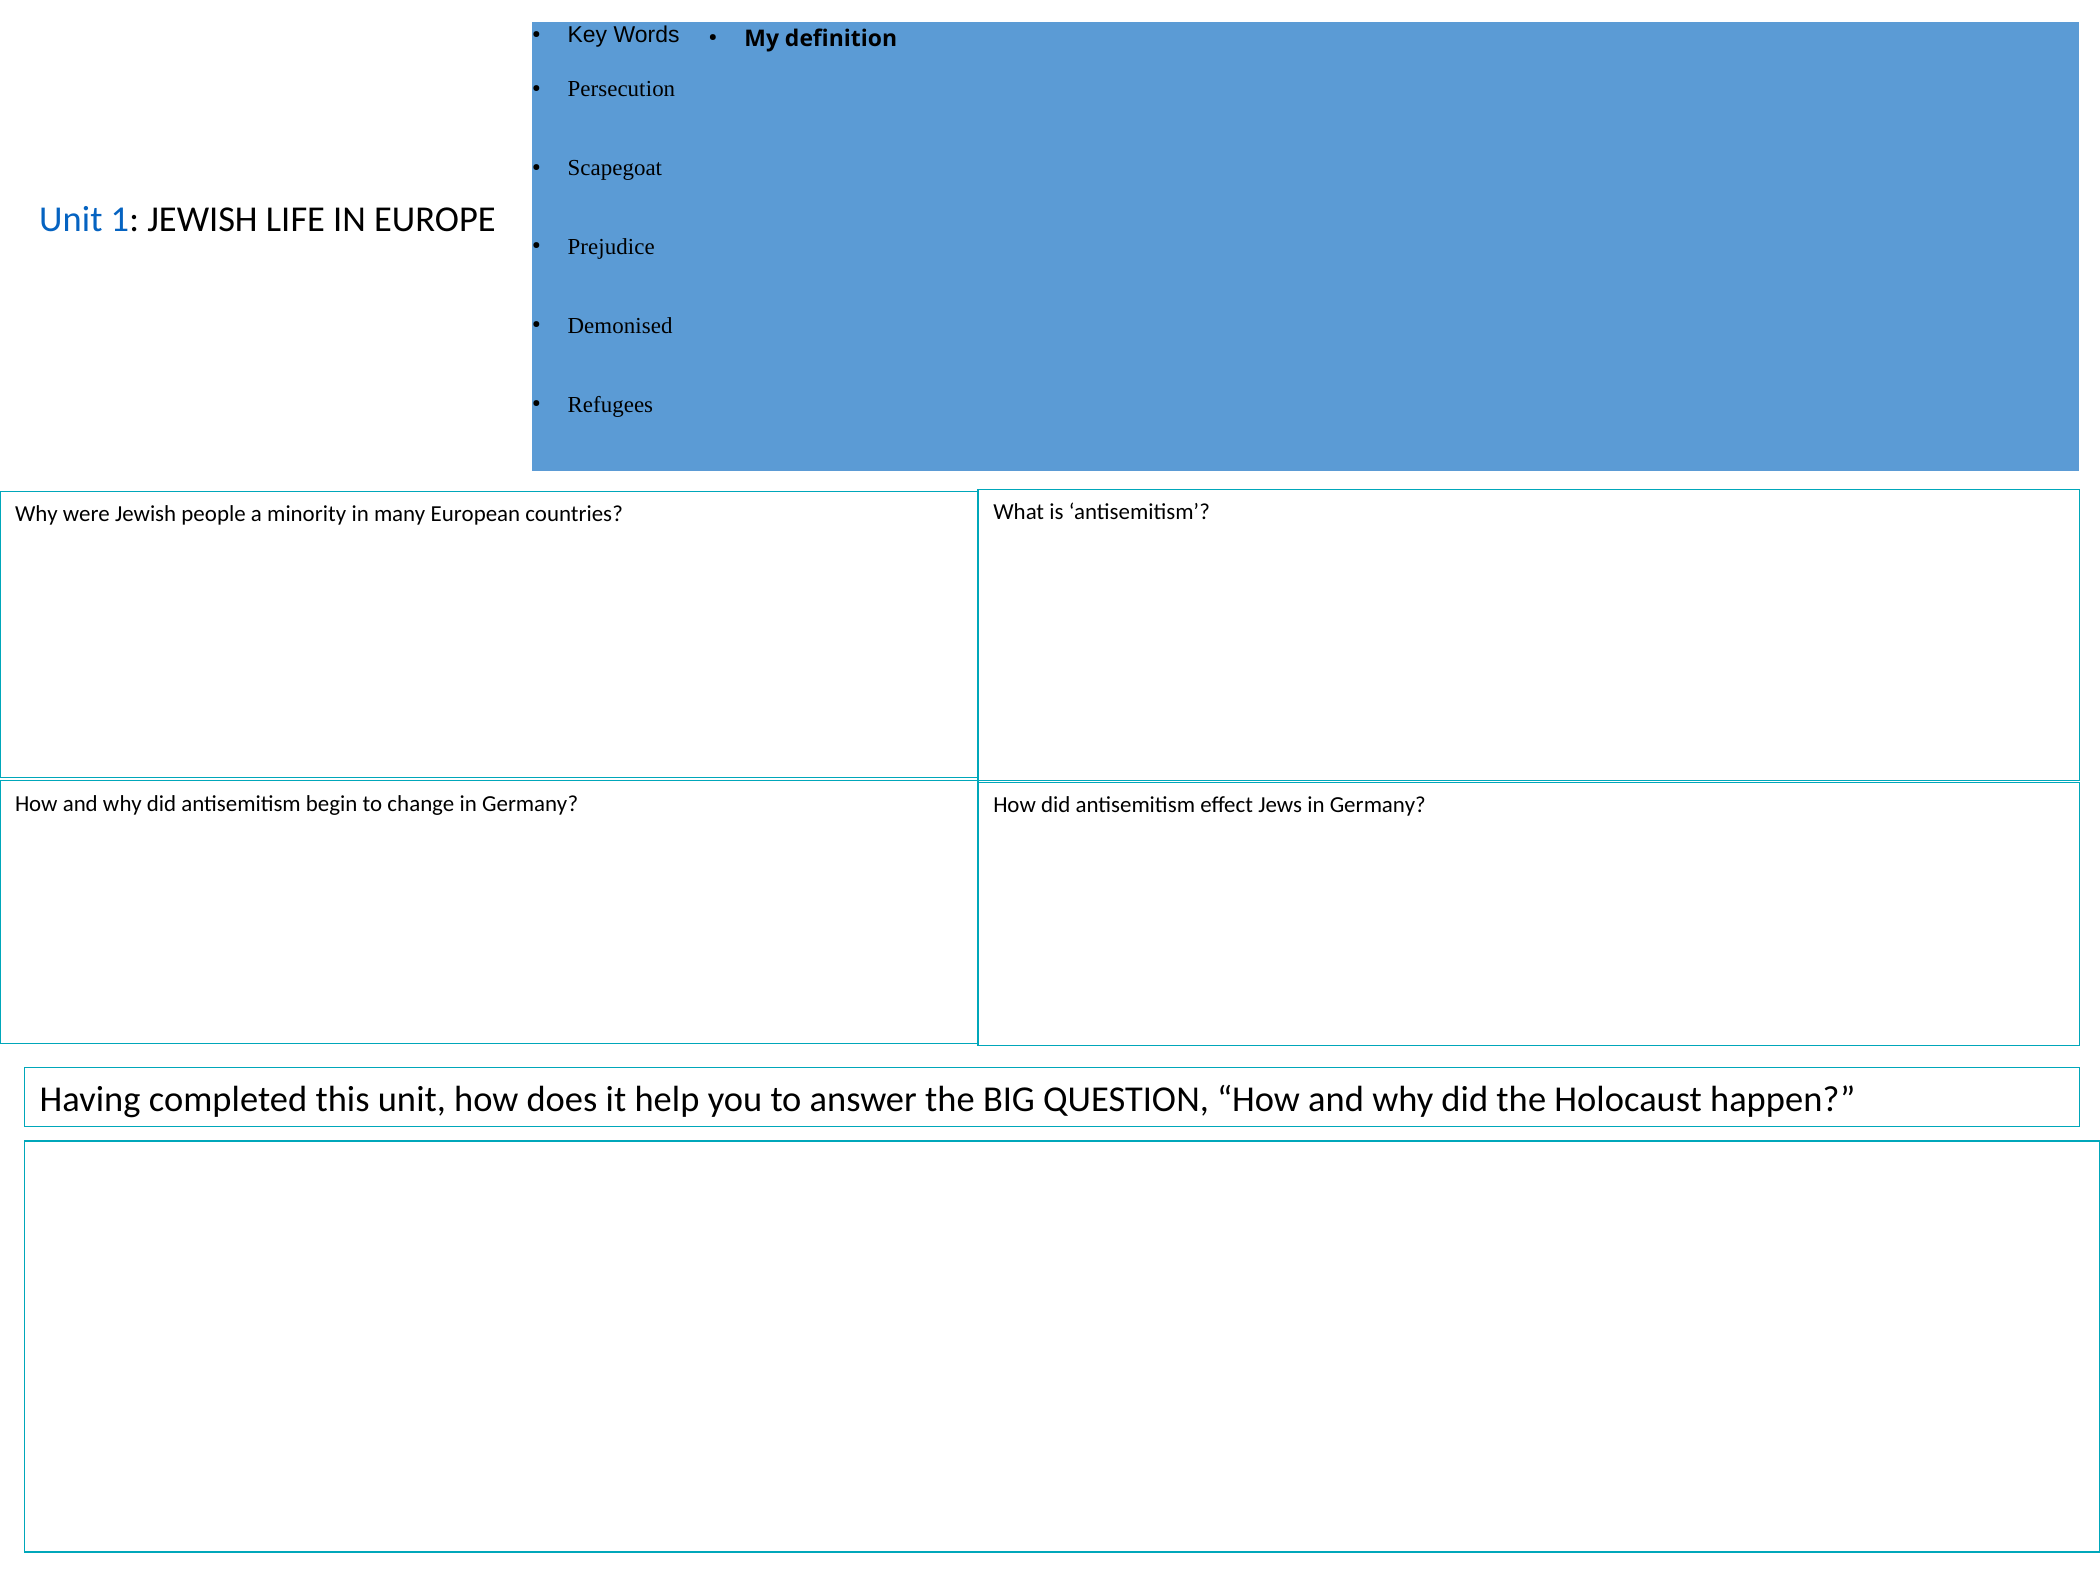

| Key Words | My definition |
| --- | --- |
| Persecution | |
| Scapegoat | |
| Prejudice | |
| Demonised | |
| Refugees | |
Unit 1: JEWISH LIFE IN EUROPE
What is ‘antisemitism’?
Why were Jewish people a minority in many European countries?
How and why did antisemitism begin to change in Germany?
How did antisemitism effect Jews in Germany?
Having completed this unit, how does it help you to answer the BIG QUESTION, “How and why did the Holocaust happen?”